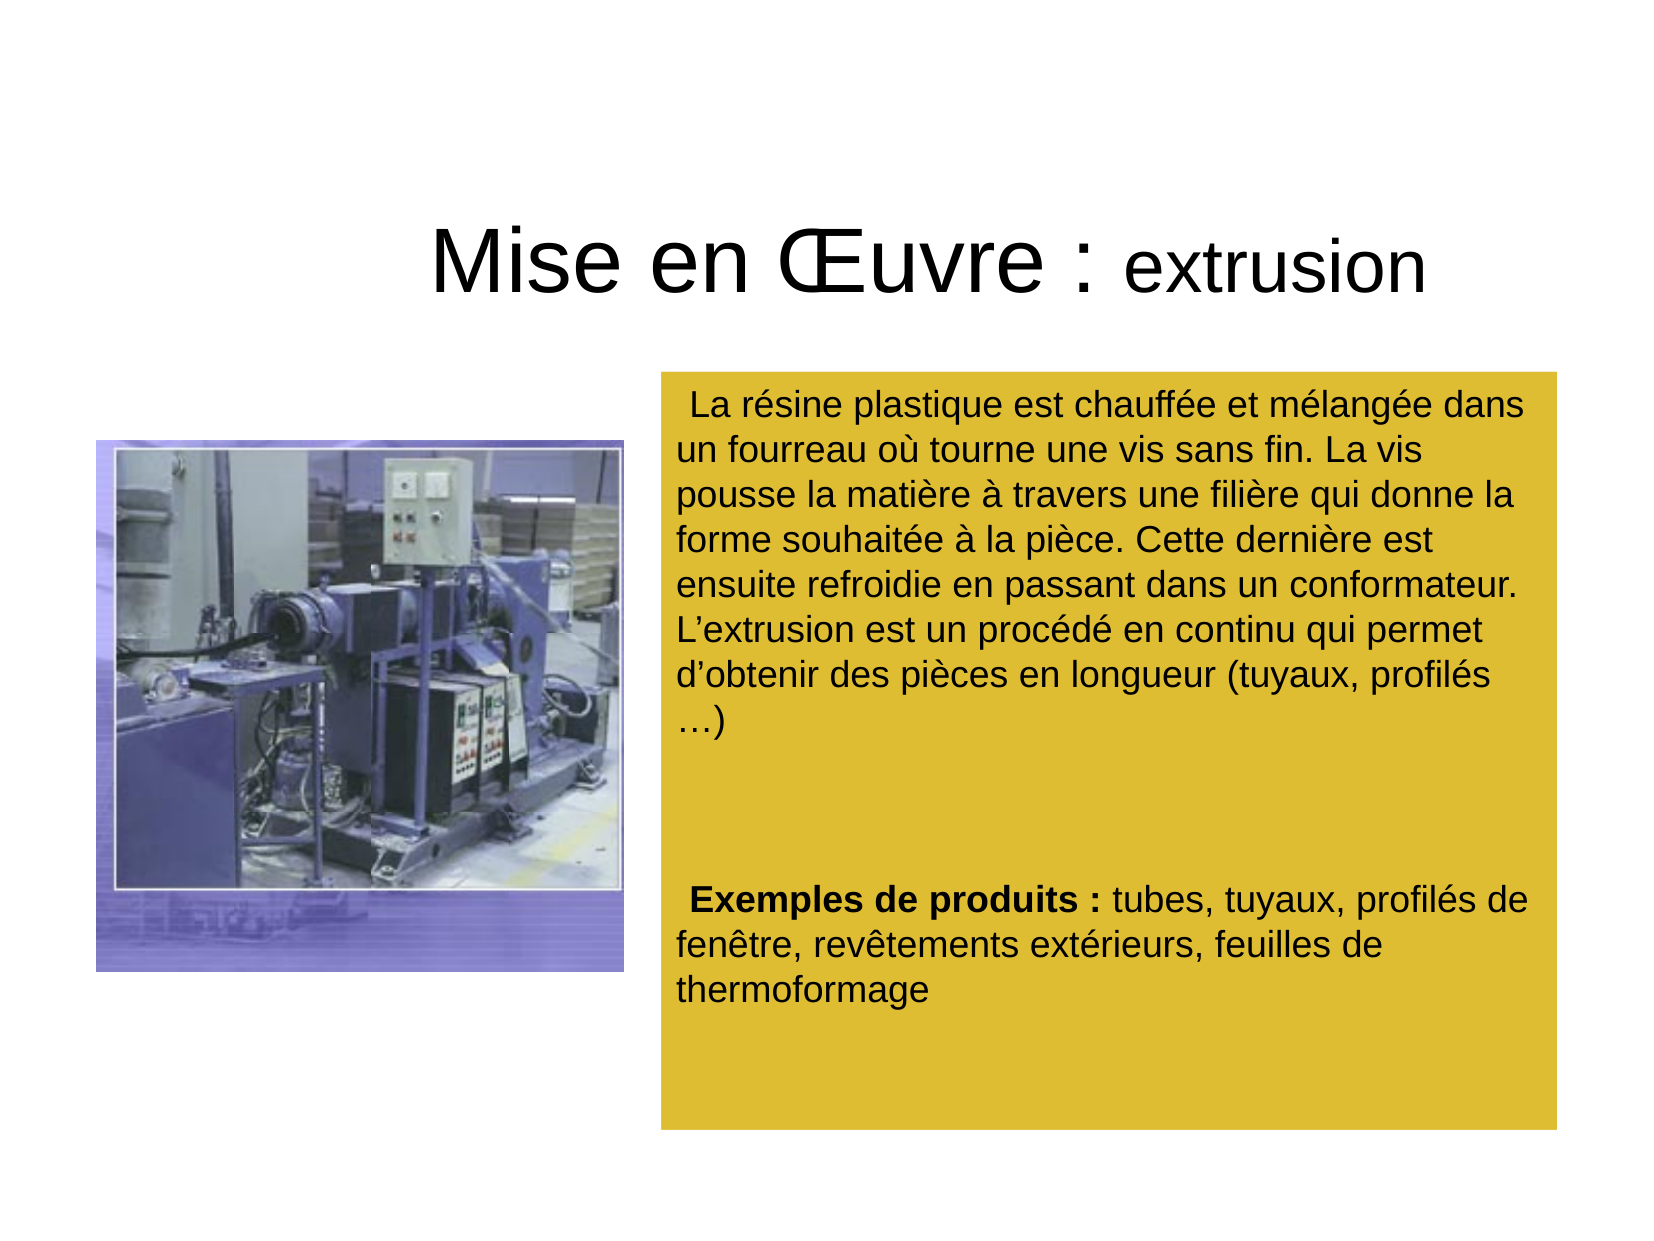

# Mise en Œuvre : extrusion
La résine plastique est chauffée et mélangée dans un fourreau où tourne une vis sans fin. La vis pousse la matière à travers une filière qui donne la forme souhaitée à la pièce. Cette dernière est ensuite refroidie en passant dans un conformateur. L’extrusion est un procédé en continu qui permet d’obtenir des pièces en longueur (tuyaux, profilés …)
Exemples de produits : tubes, tuyaux, profilés de fenêtre, revêtements extérieurs, feuilles de thermoformage